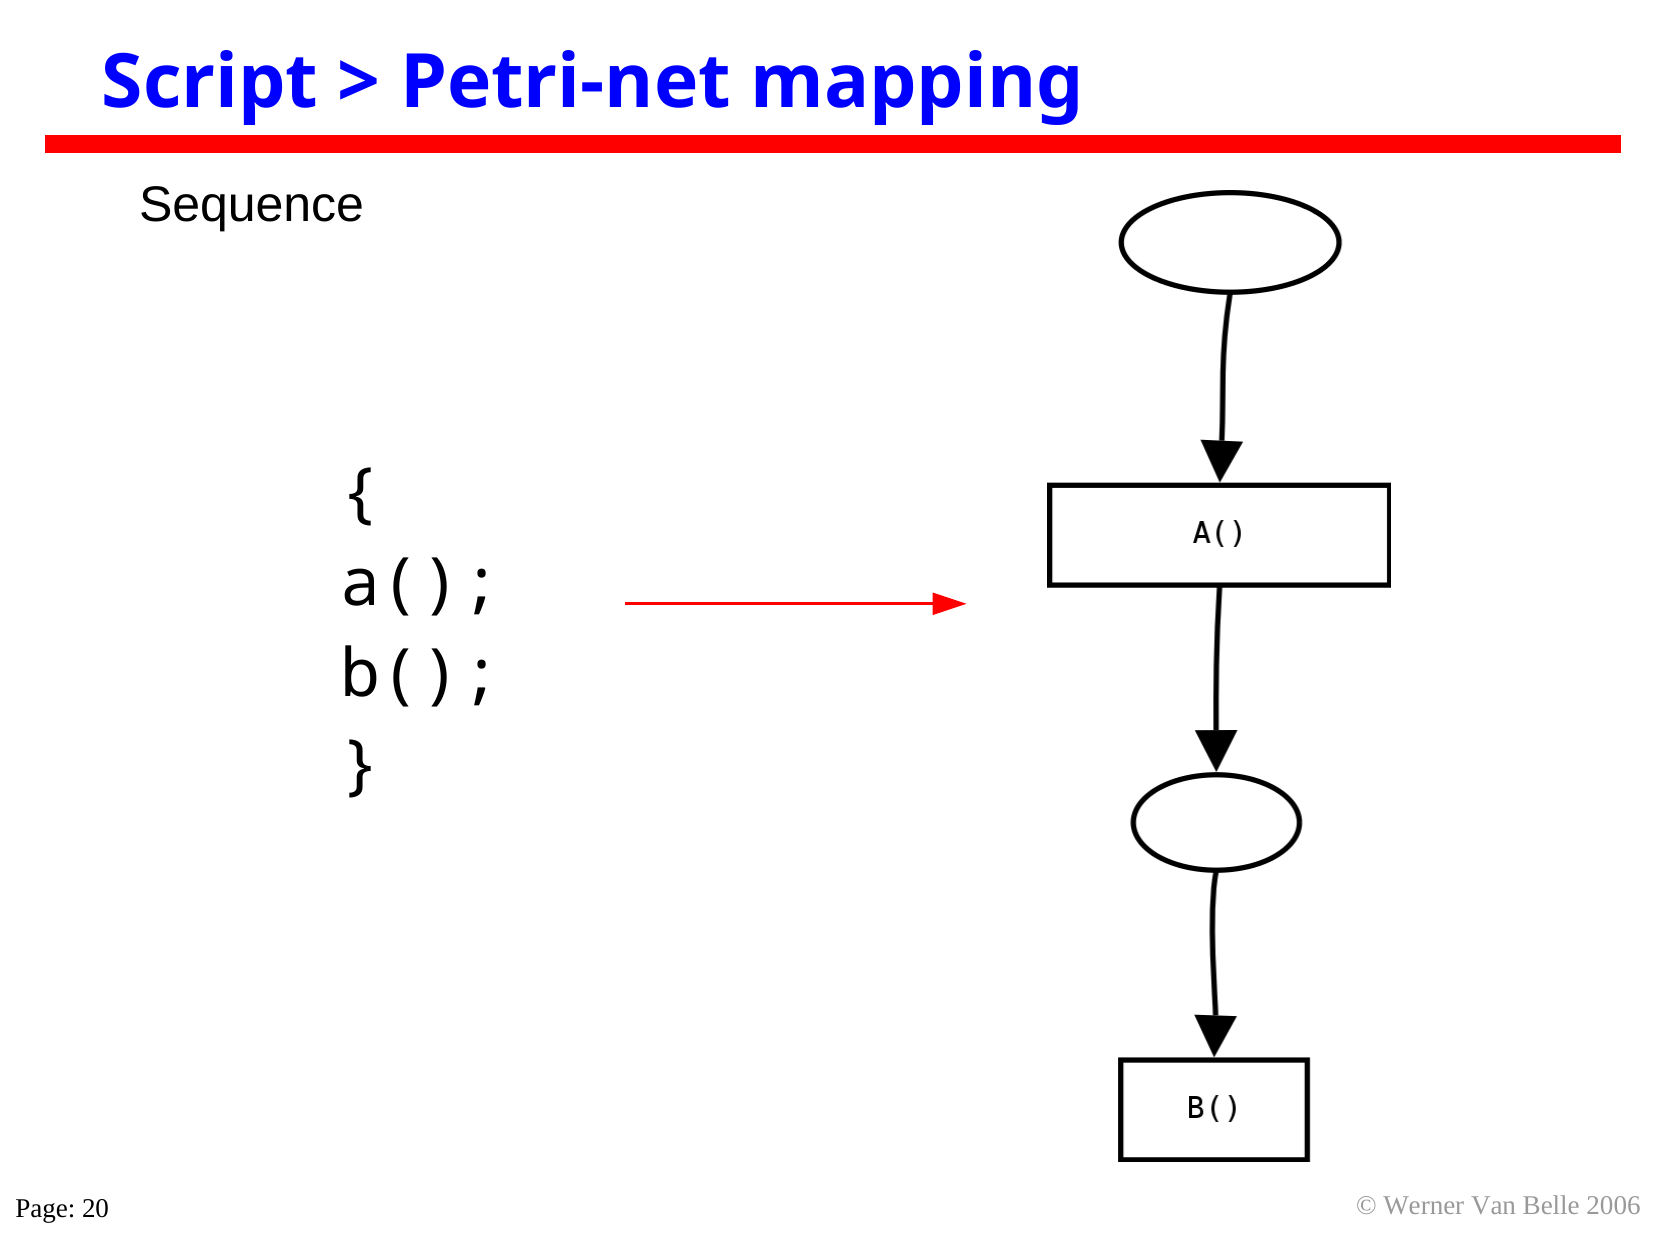

# Script > Petri-net mapping
Sequence
{
a();
b();
}